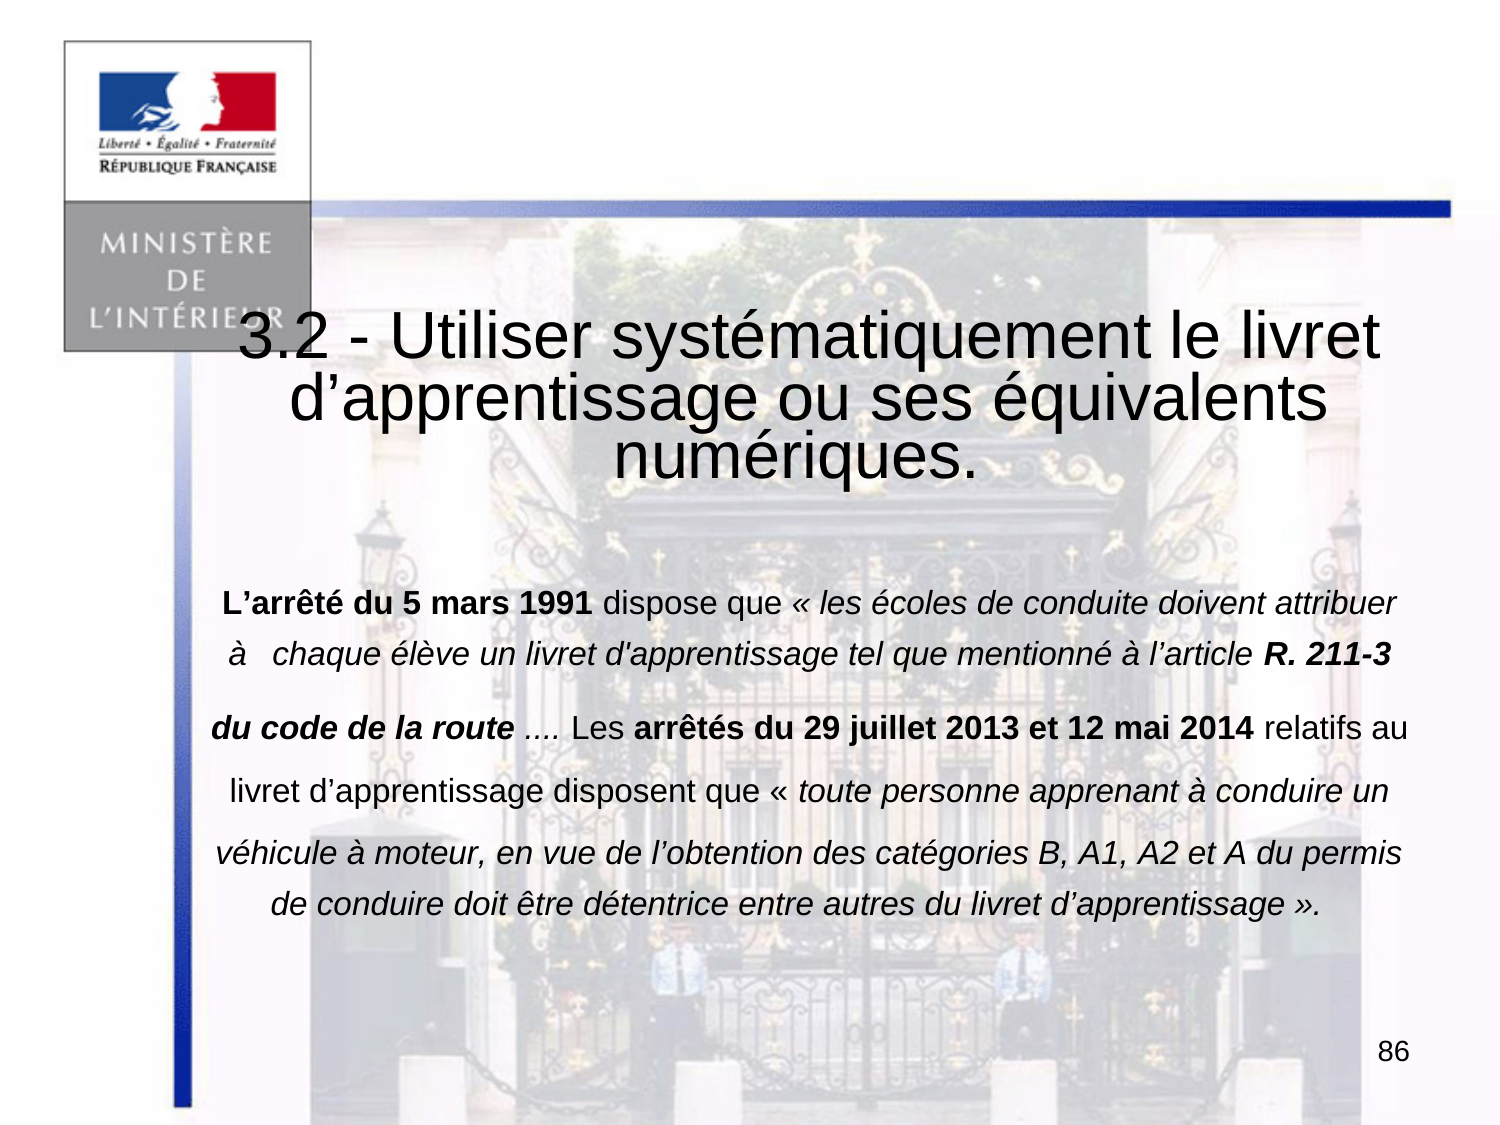

# 3.2 - Utiliser systématiquement le livret d’apprentissage ou ses équivalents numériques. L’arrêté du 5 mars 1991 dispose que « les écoles de conduite doivent attribuer à chaque élève un livret d'apprentissage tel que mentionné à l’article R. 211-3 du code de la route .... Les arrêtés du 29 juillet 2013 et 12 mai 2014 relatifs au livret d’apprentissage disposent que « toute personne apprenant à conduire un véhicule à moteur, en vue de l’obtention des catégories B, A1, A2 et A du permis de conduire doit être détentrice entre autres du livret d’apprentissage ».